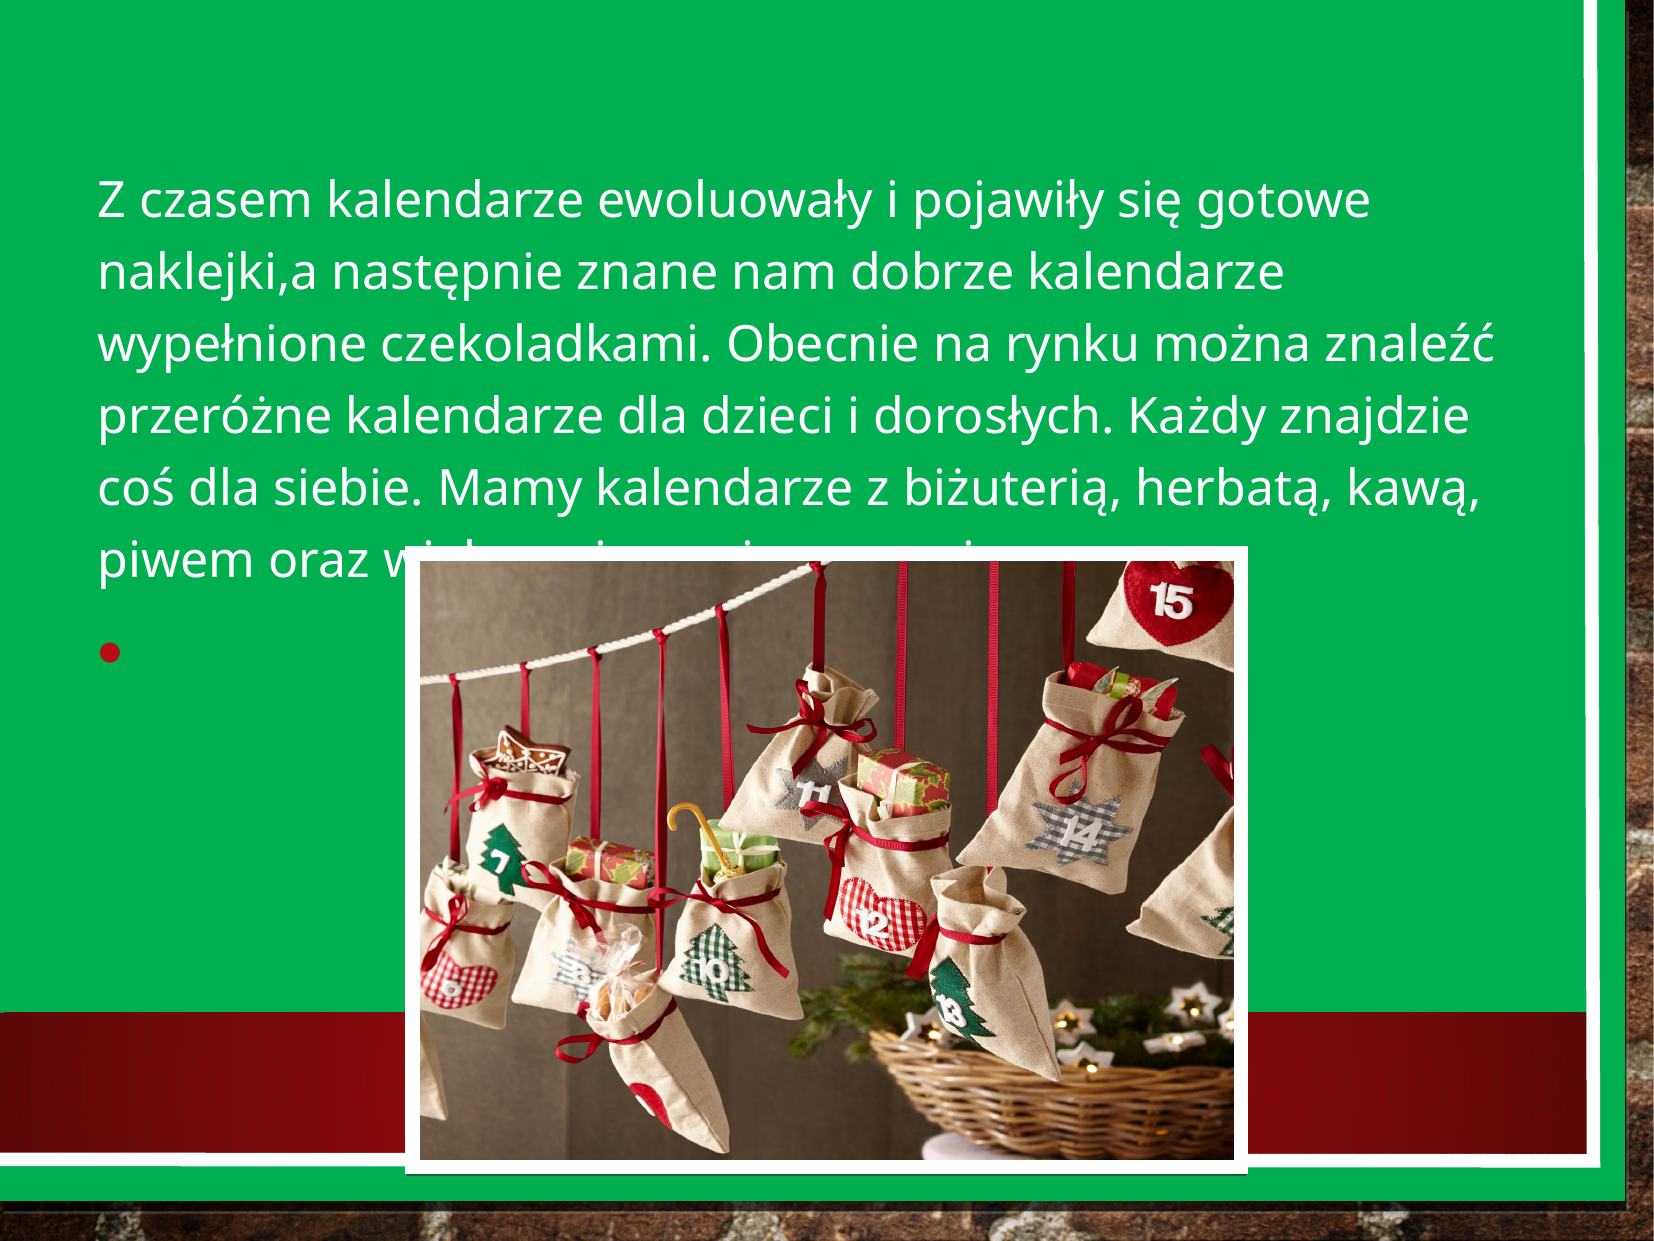

Z czasem kalendarze ewoluowały i pojawiły się gotowe naklejki,a następnie znane nam dobrze kalendarze wypełnione czekoladkami. Obecnie na rynku można znaleźć przeróżne kalendarze dla dzieci i dorosłych. Każdy znajdzie coś dla siebie. Mamy kalendarze z biżuterią, herbatą, kawą, piwem oraz wieloma innymi rzeczami.
#